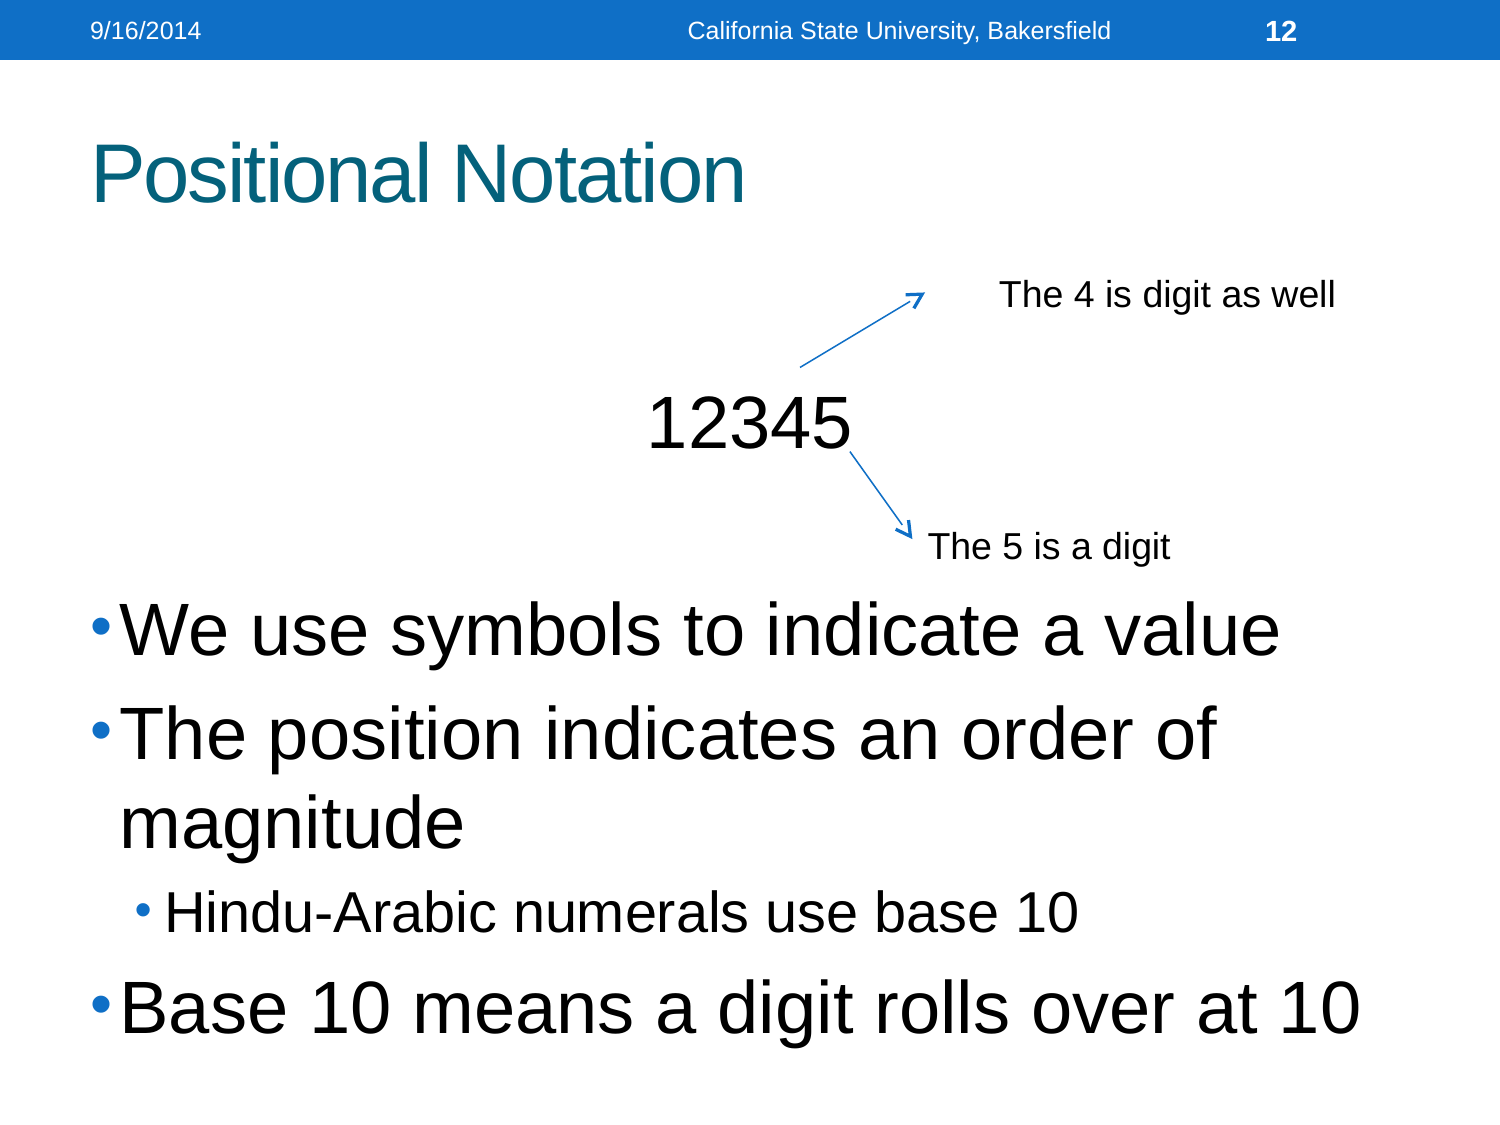

9/16/2014
California State University, Bakersfield
# Positional Notation
12345
We use symbols to indicate a value
The position indicates an order of magnitude
Hindu-Arabic numerals use base 10
Base 10 means a digit rolls over at 10
The 4 is digit as well
The 5 is a digit